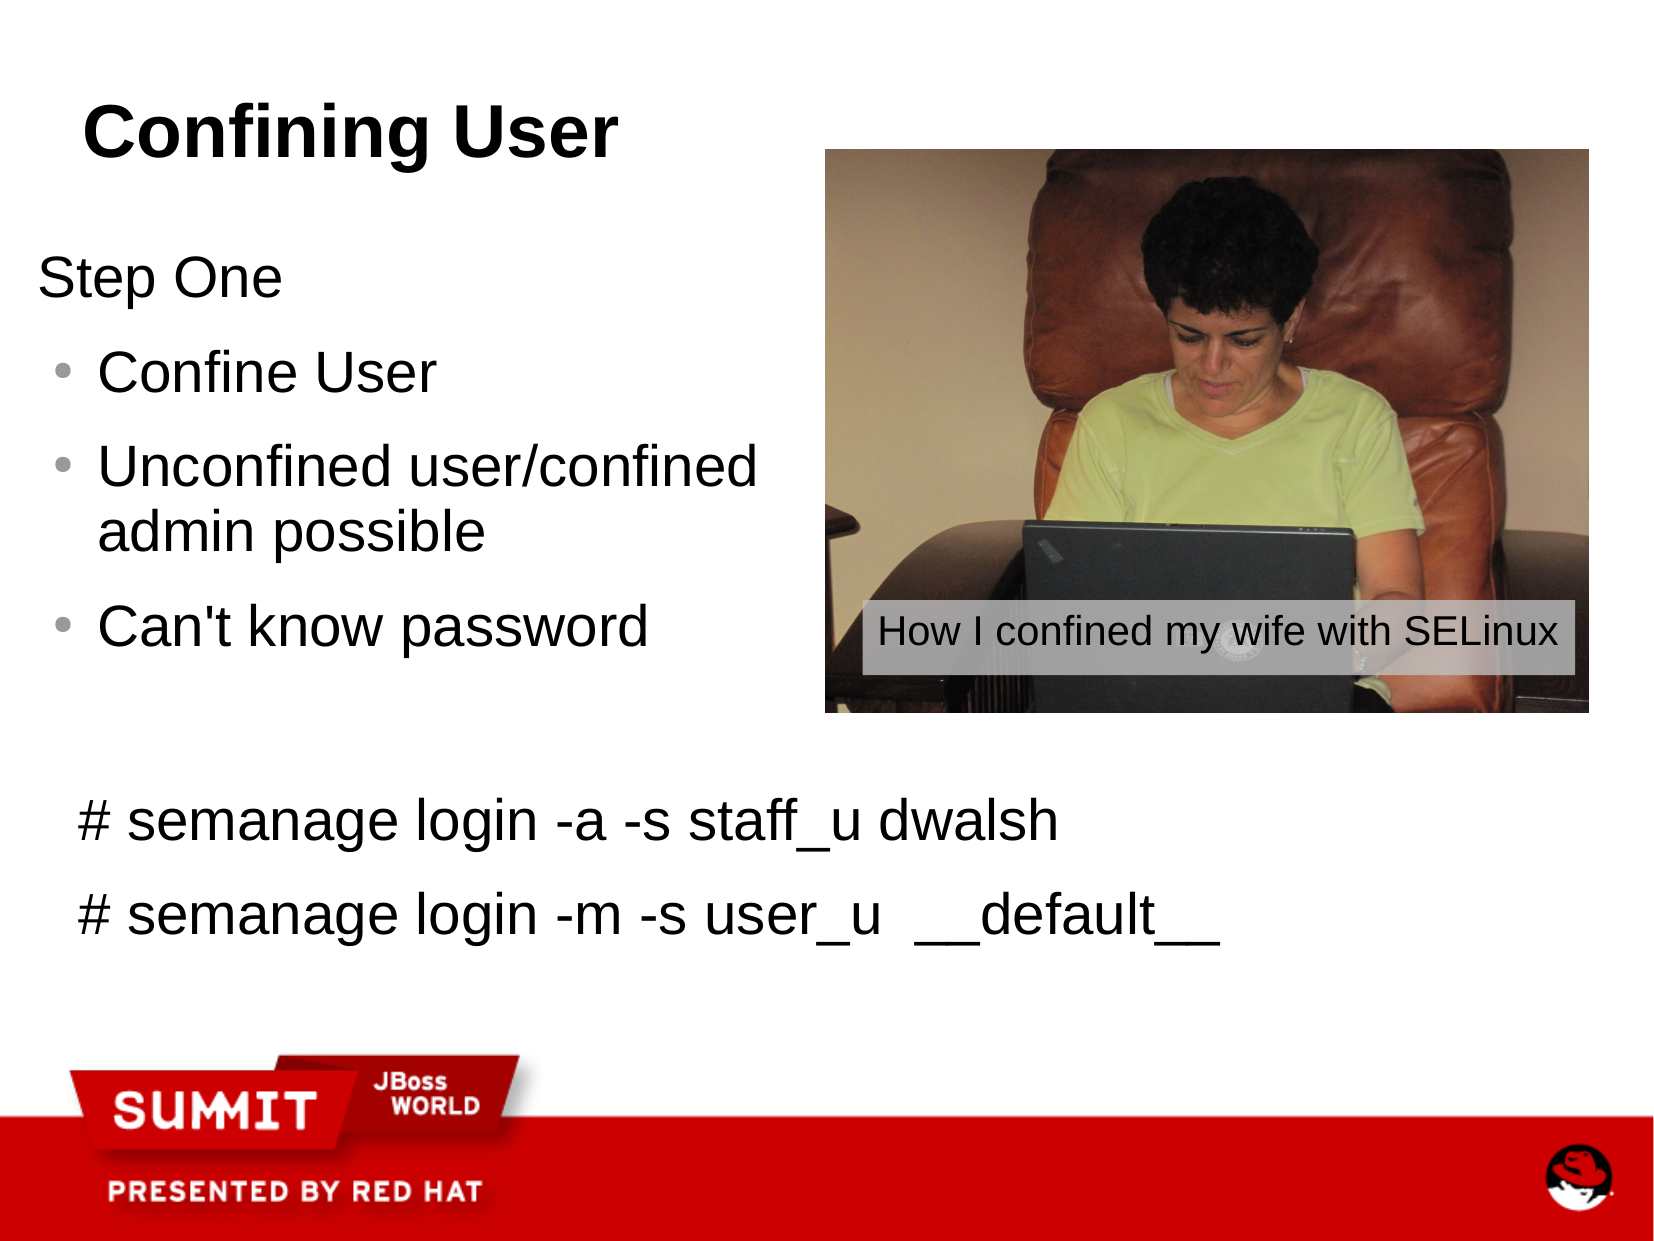

# Confining User
Step One
Confine User
Unconfined user/confined admin possible
Can't know password
How I confined my wife with SELinux
# semanage login -a -s staff_u dwalsh
# semanage login -m -s user_u __default__